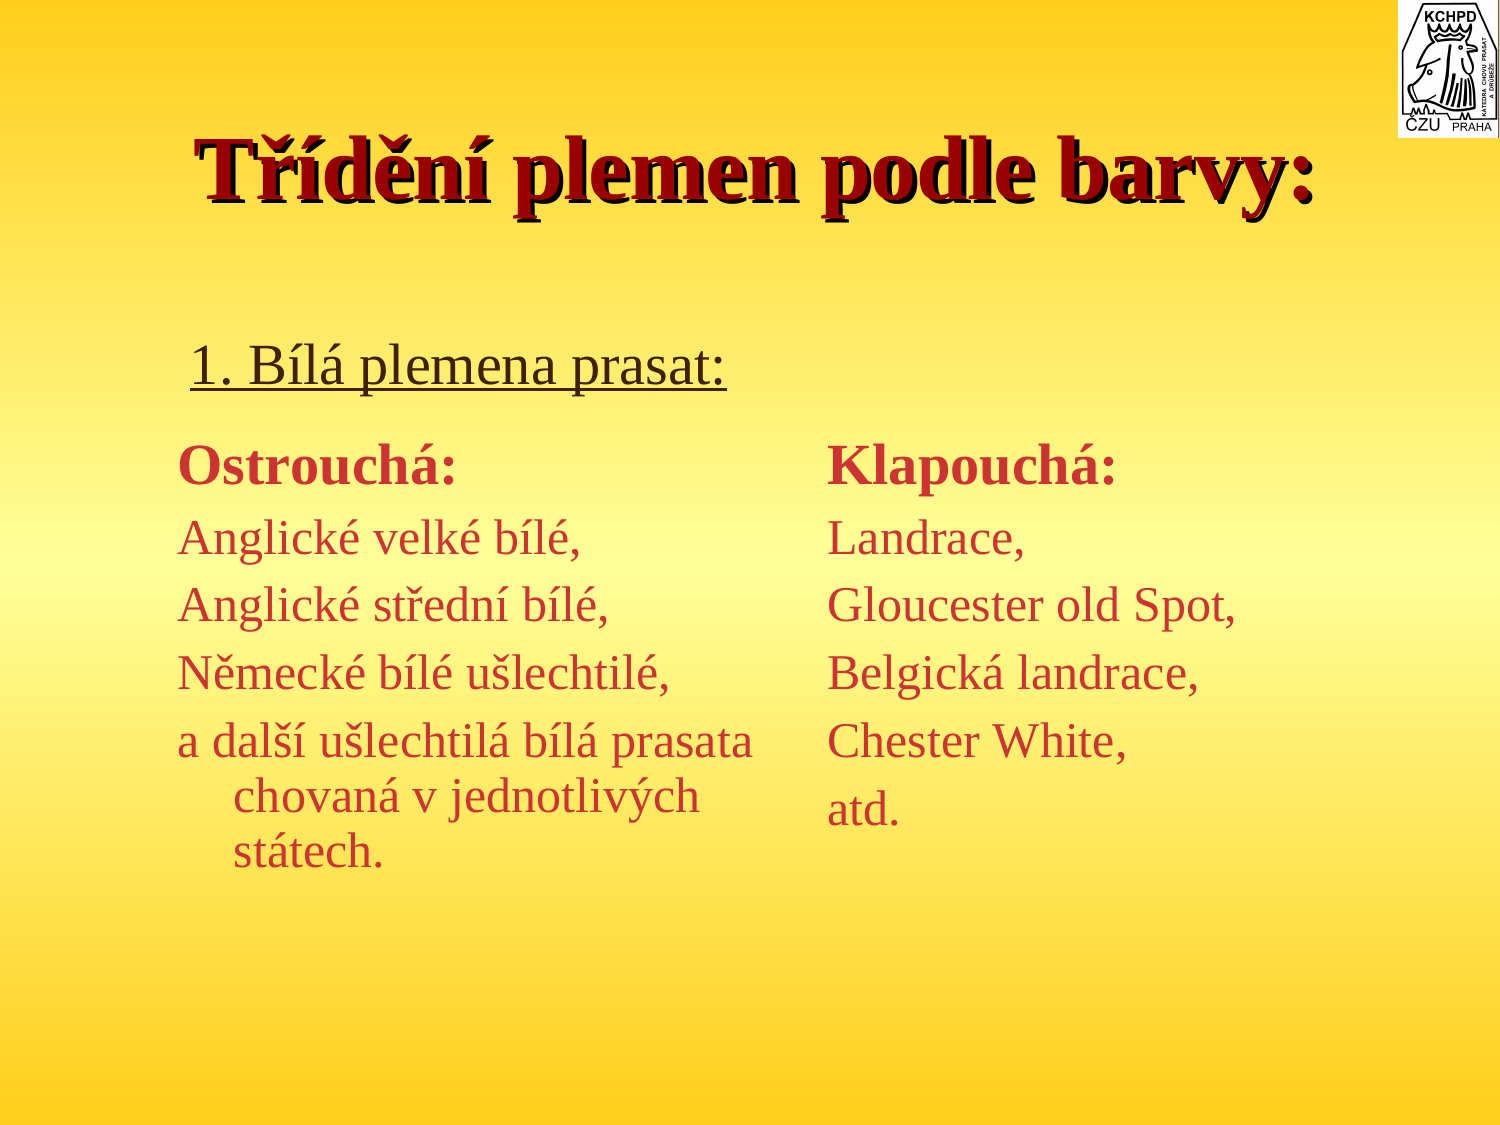

# Třídění plemen podle barvy:
1. Bílá plemena prasat:
Ostrouchá:
Anglické velké bílé,
Anglické střední bílé,
Německé bílé ušlechtilé,
a další ušlechtilá bílá prasata chovaná v jednotlivých státech.
Klapouchá:
Landrace,
Gloucester old Spot,
Belgická landrace,
Chester White,
atd.